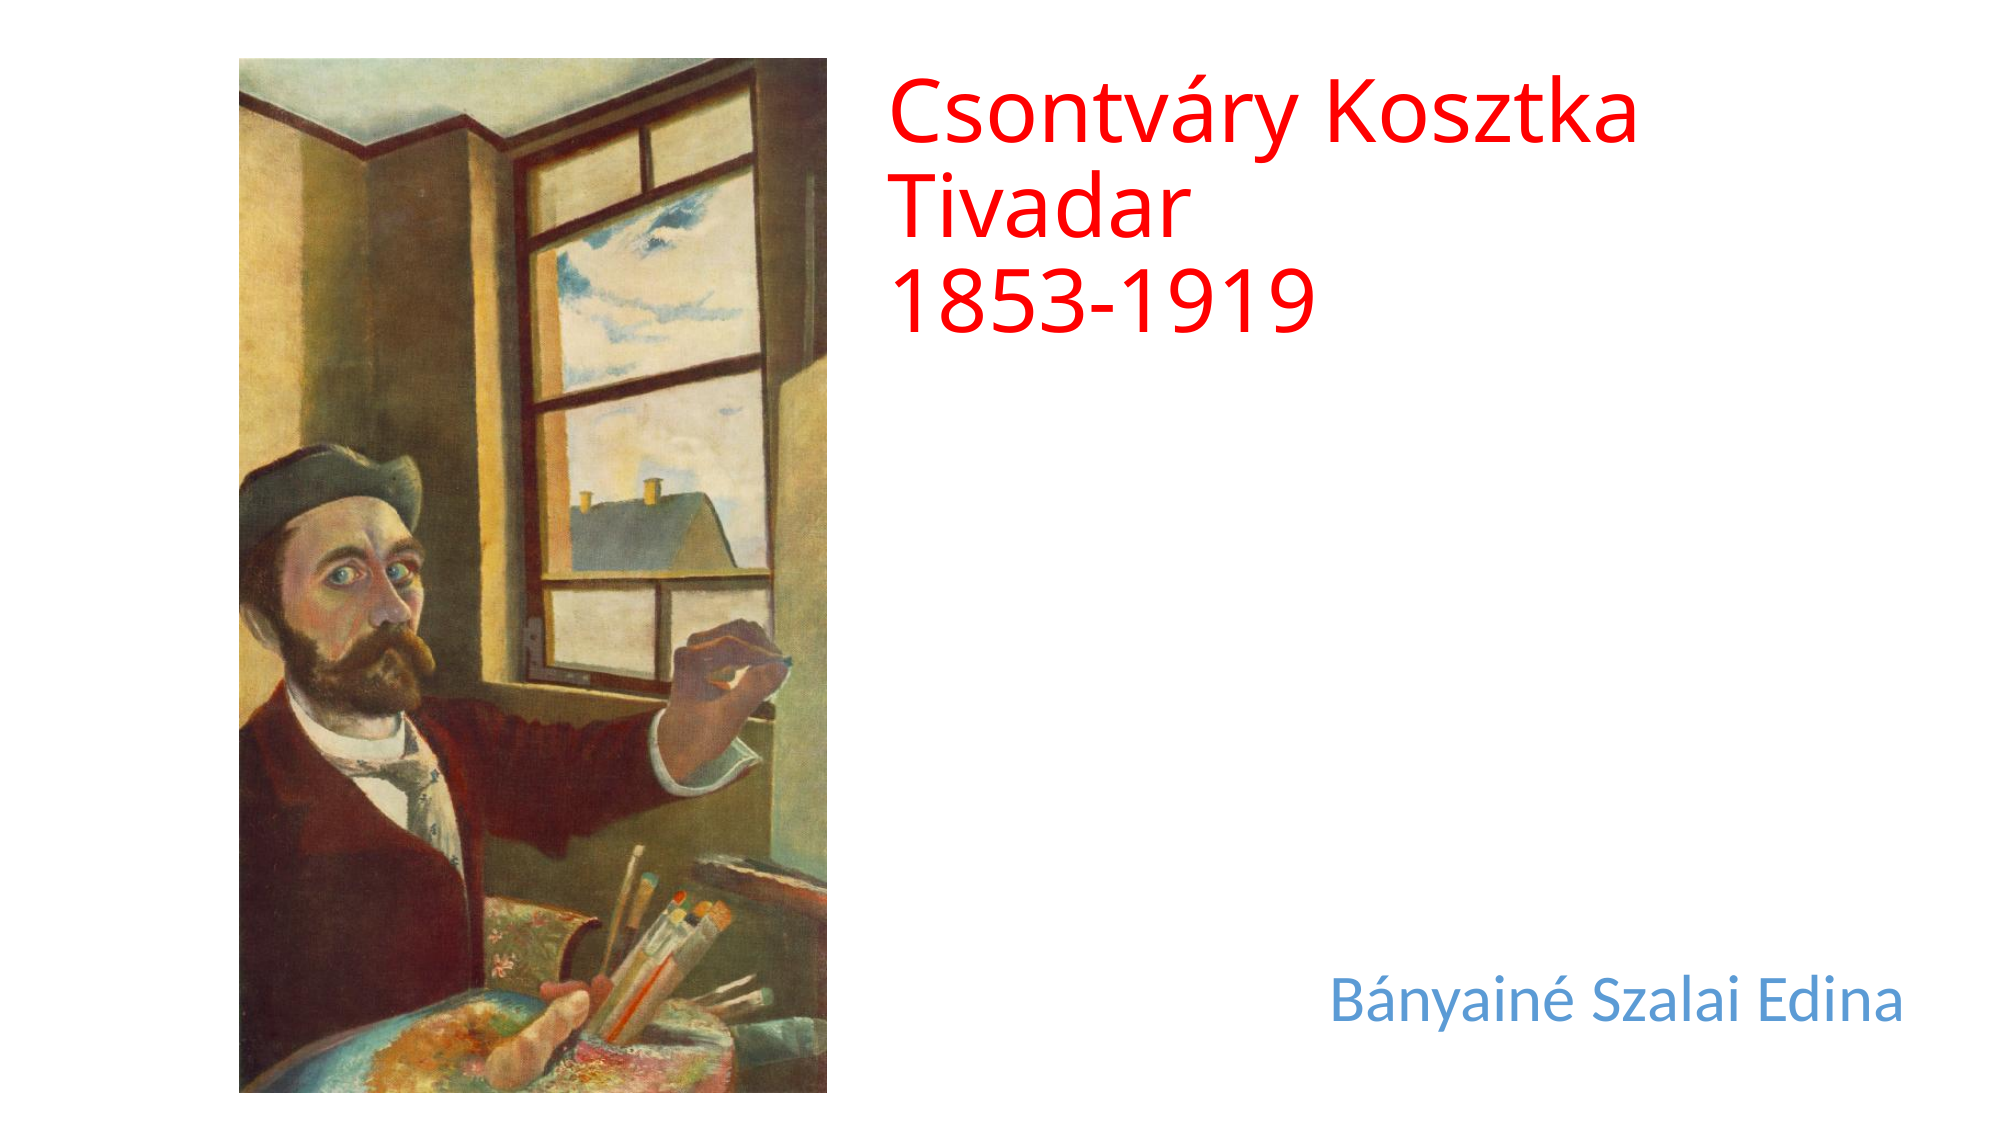

# Csontváry Kosztka Tivadar 1853-1919
Bányainé Szalai Edina